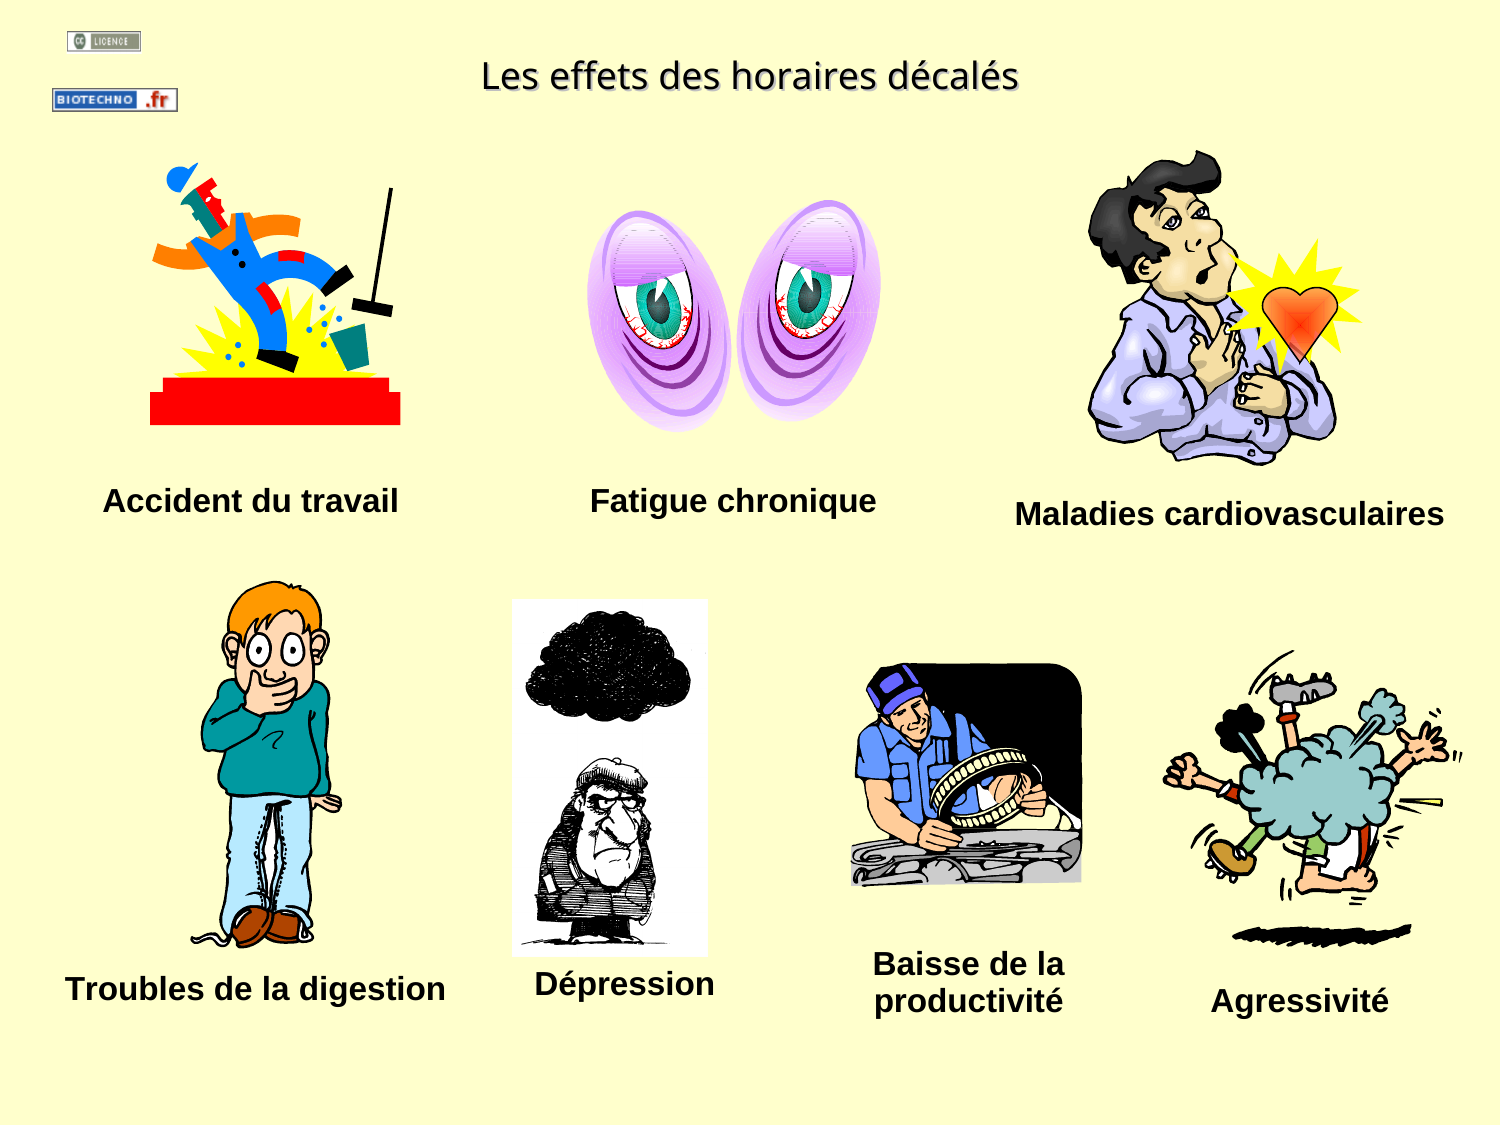

Les effets des horaires décalés
Accident du travail
Fatigue chronique
Maladies cardiovasculaires
Baisse de la productivité
Dépression
Troubles de la digestion
Agressivité